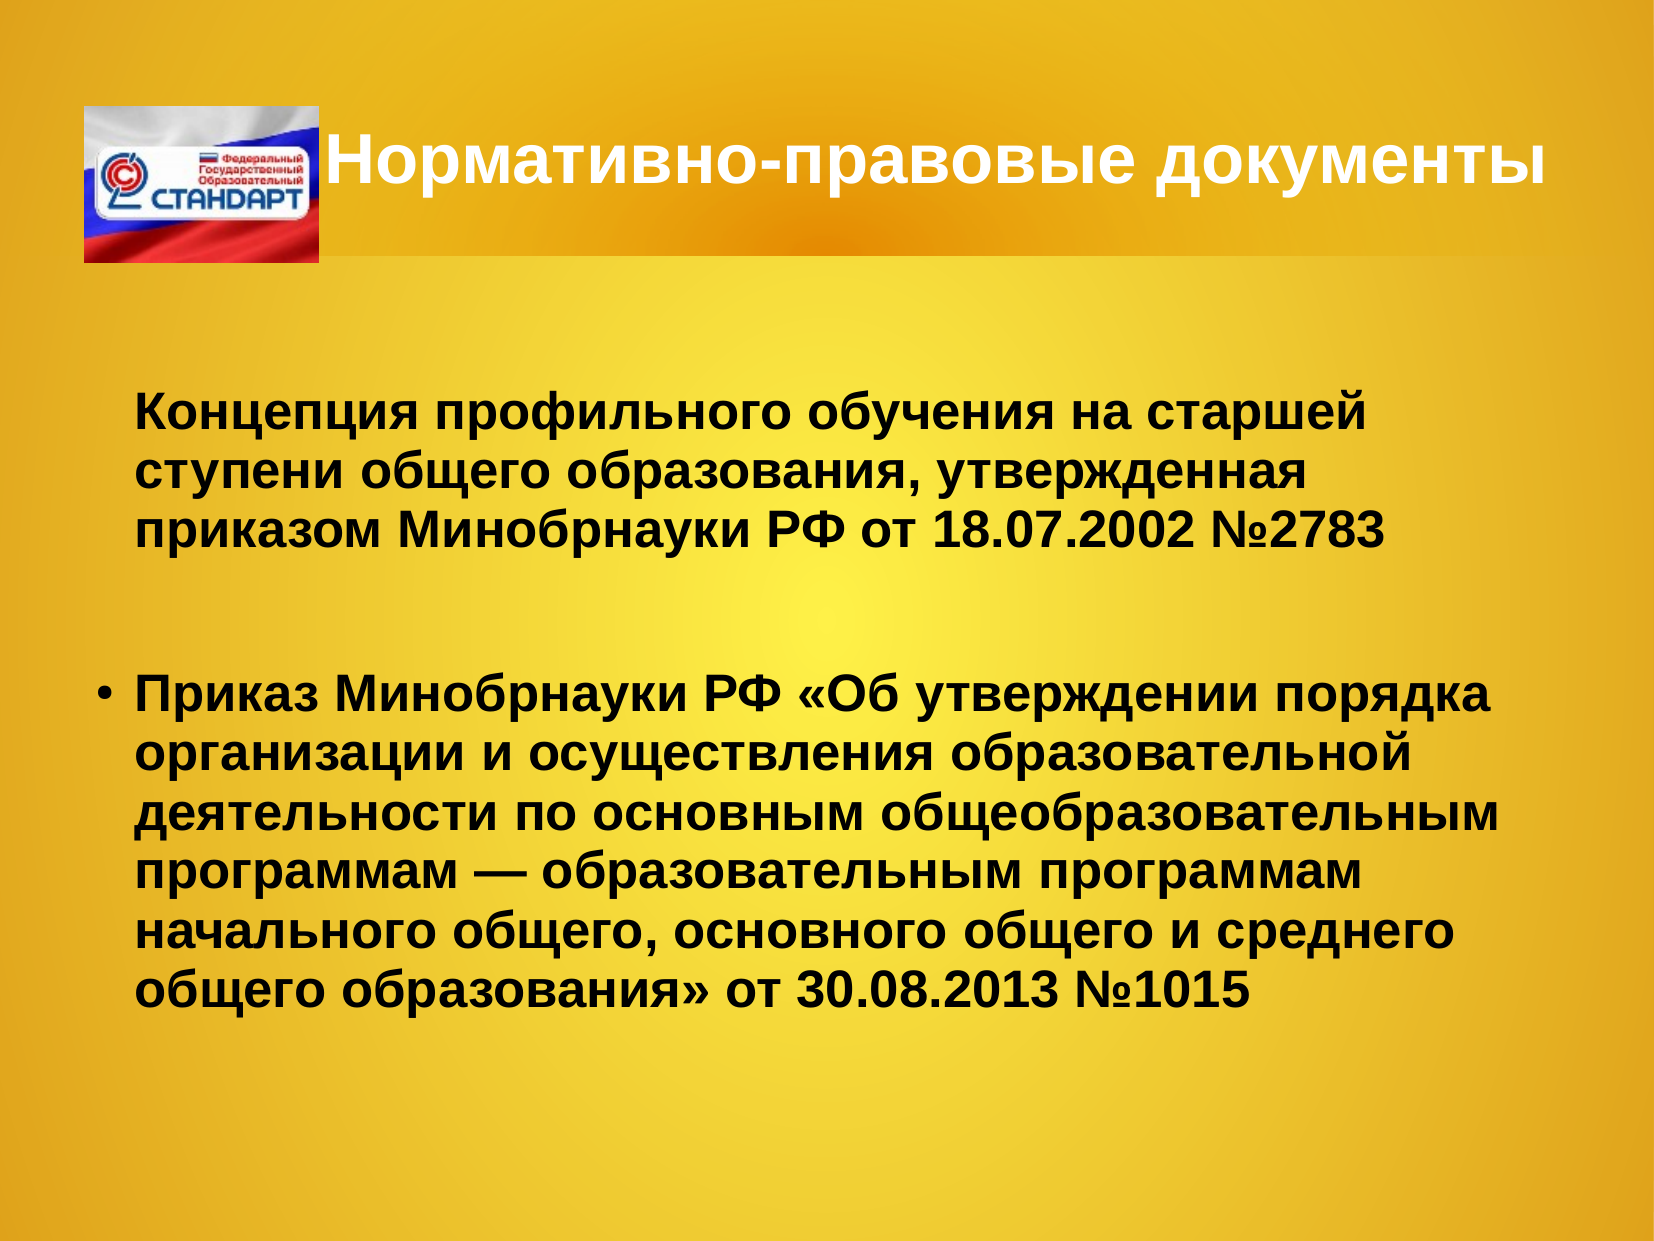

# Нормативно-правовые документы
Концепция профильного обучения на старшей ступени общего образования, утвержденная приказом Минобрнауки РФ от 18.07.2002 №2783
Приказ Минобрнауки РФ «Об утверждении порядка организации и осуществления образовательной деятельности по основным общеобразовательным программам — образовательным программам начального общего, основного общего и среднего общего образования» от 30.08.2013 №1015